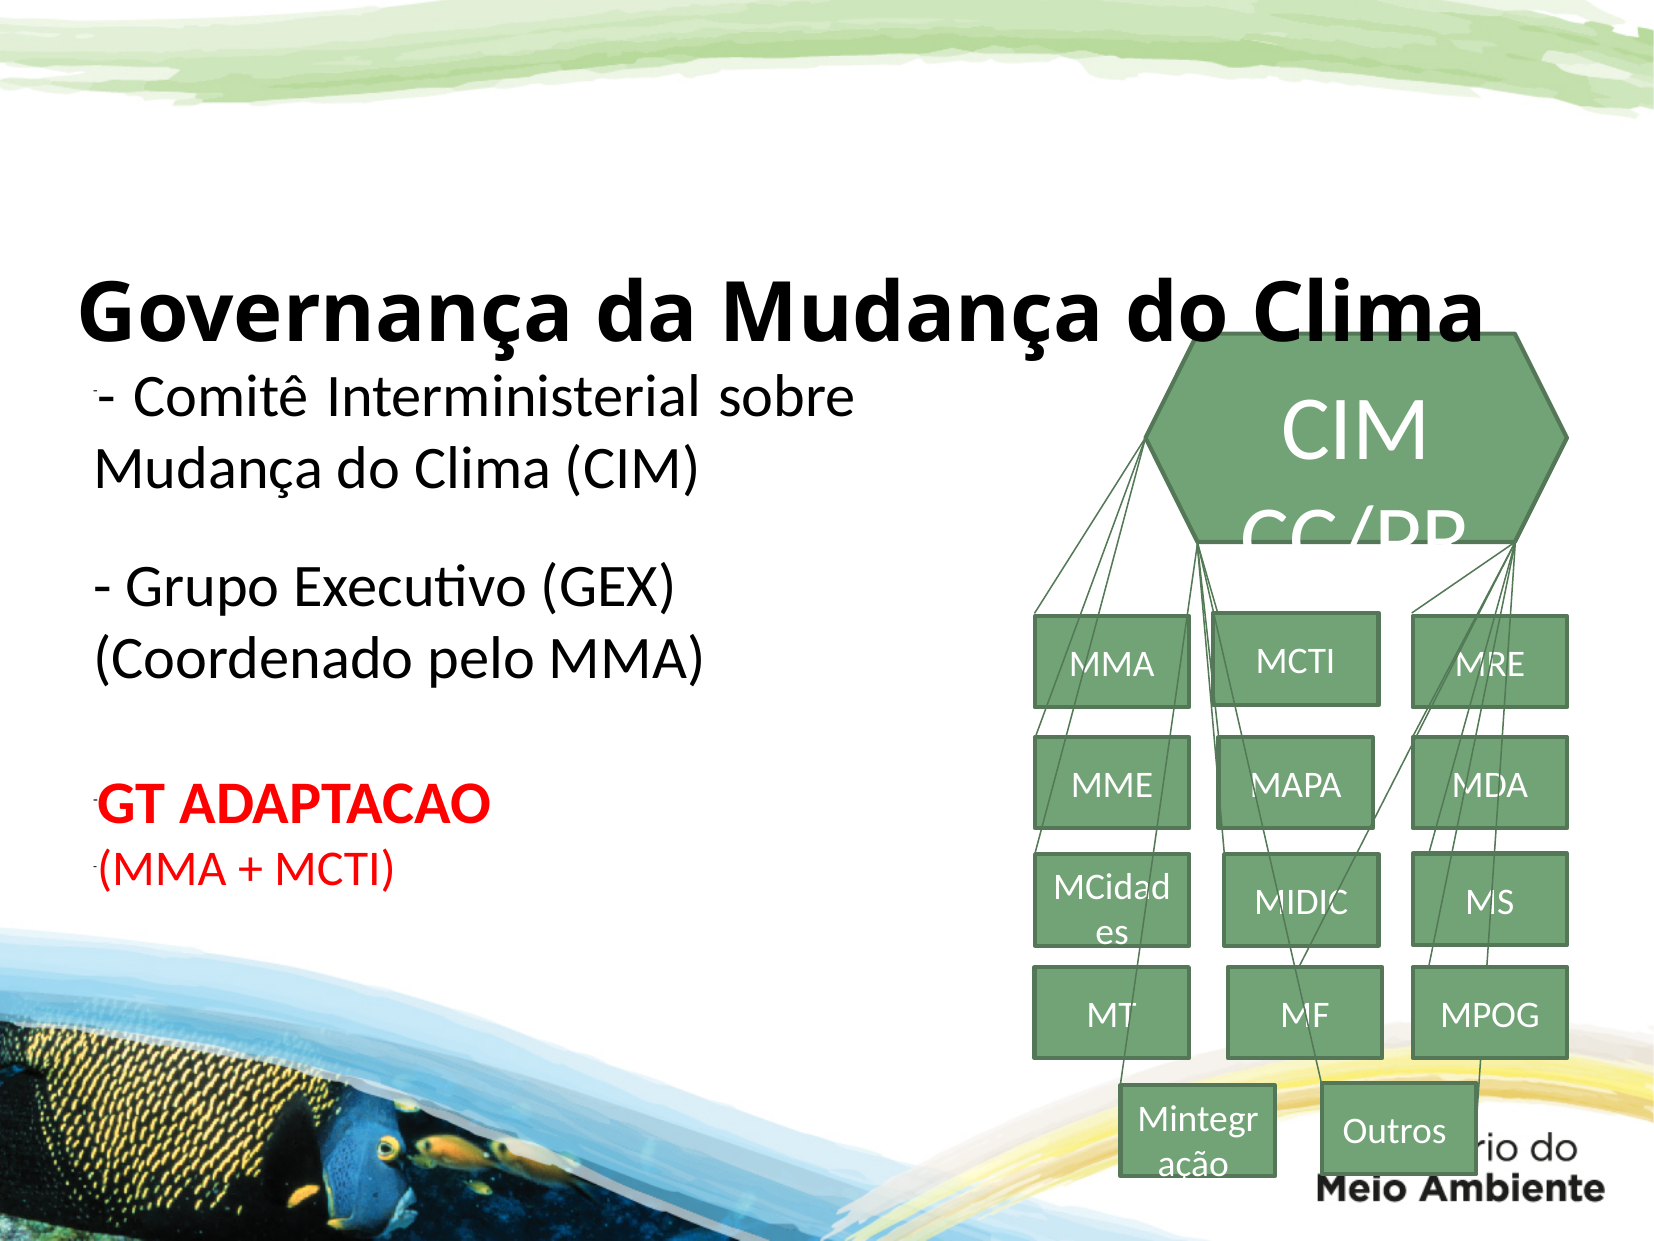

Governança da Mudança do Clima
CIM
CC/PR
- Comitê Interministerial sobre Mudança do Clima (CIM)
- Grupo Executivo (GEX)
(Coordenado pelo MMA)
GT ADAPTACAO
(MMA + MCTI)
MCTI
MMA
MRE
MME
MAPA
MDA
MS
MCidades
MIDIC
MT
MF
MPOG
Outros
Mintegração